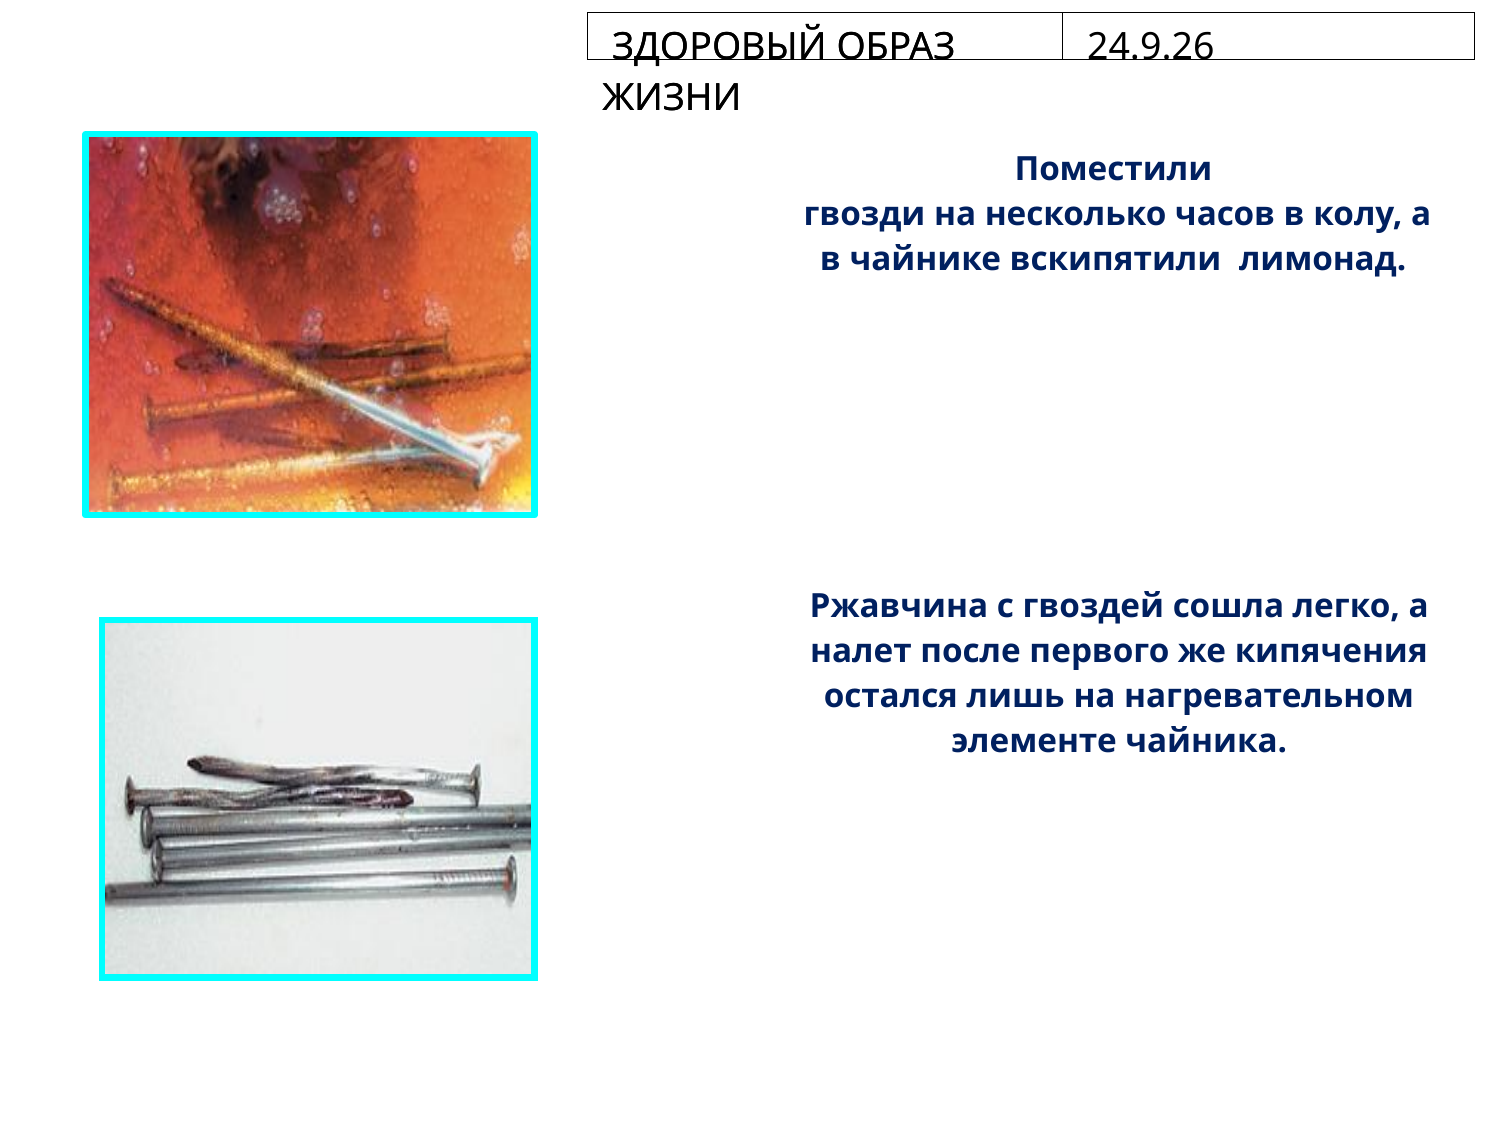

<footer>ЗДОРОВЫЙ ОБРАЗ ЖИЗНИ
Поместили
 гвозди на несколько часов в колу, а в чайнике вскипятили  лимонад.
Ржавчина с гвоздей сошла легко, а налет после первого же кипячения остался лишь на нагревательном элементе чайника.